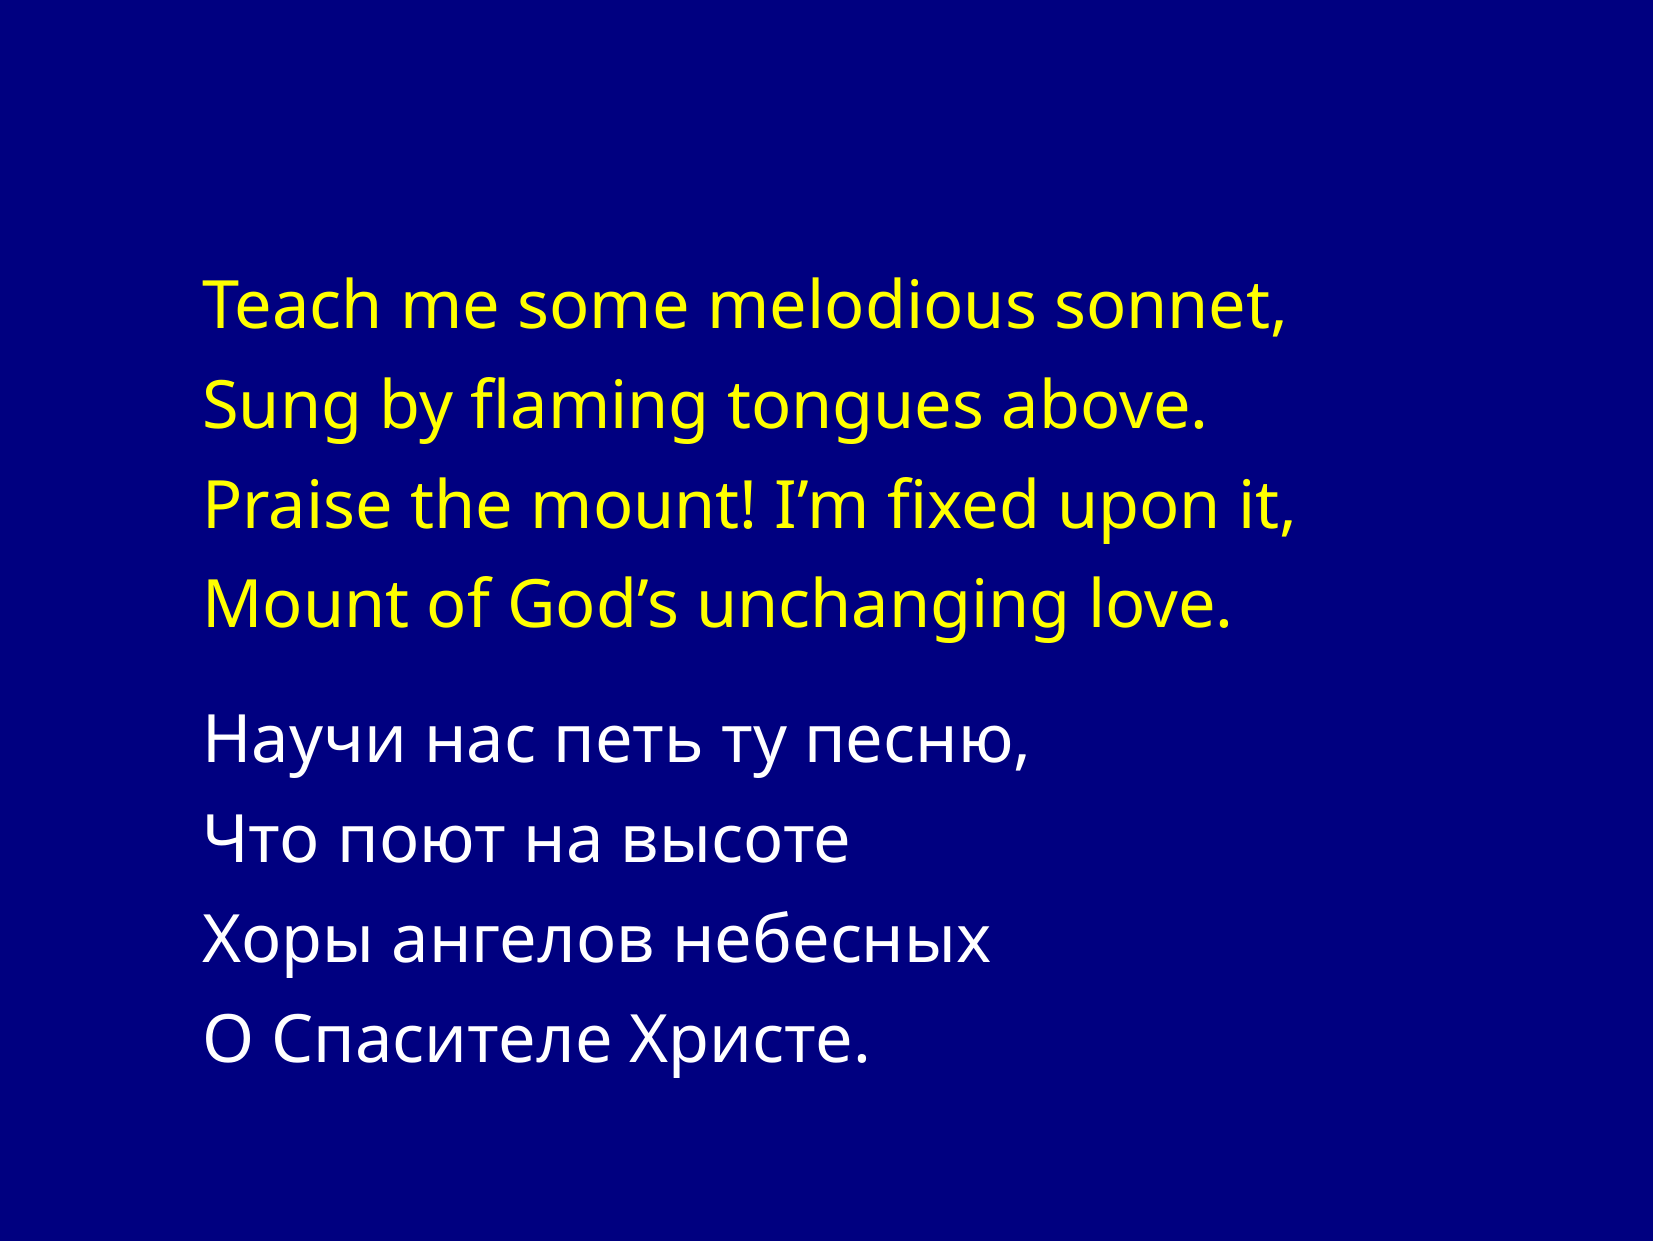

Teach me some melodious sonnet,
	Sung by flaming tongues above.
	Praise the mount! I’m fixed upon it,
	Mount of God’s unchanging love.
	Научи нас петь ту песню,
	Что поют на высоте
	Хоры ангелов небесных
	О Спасителе Христе.